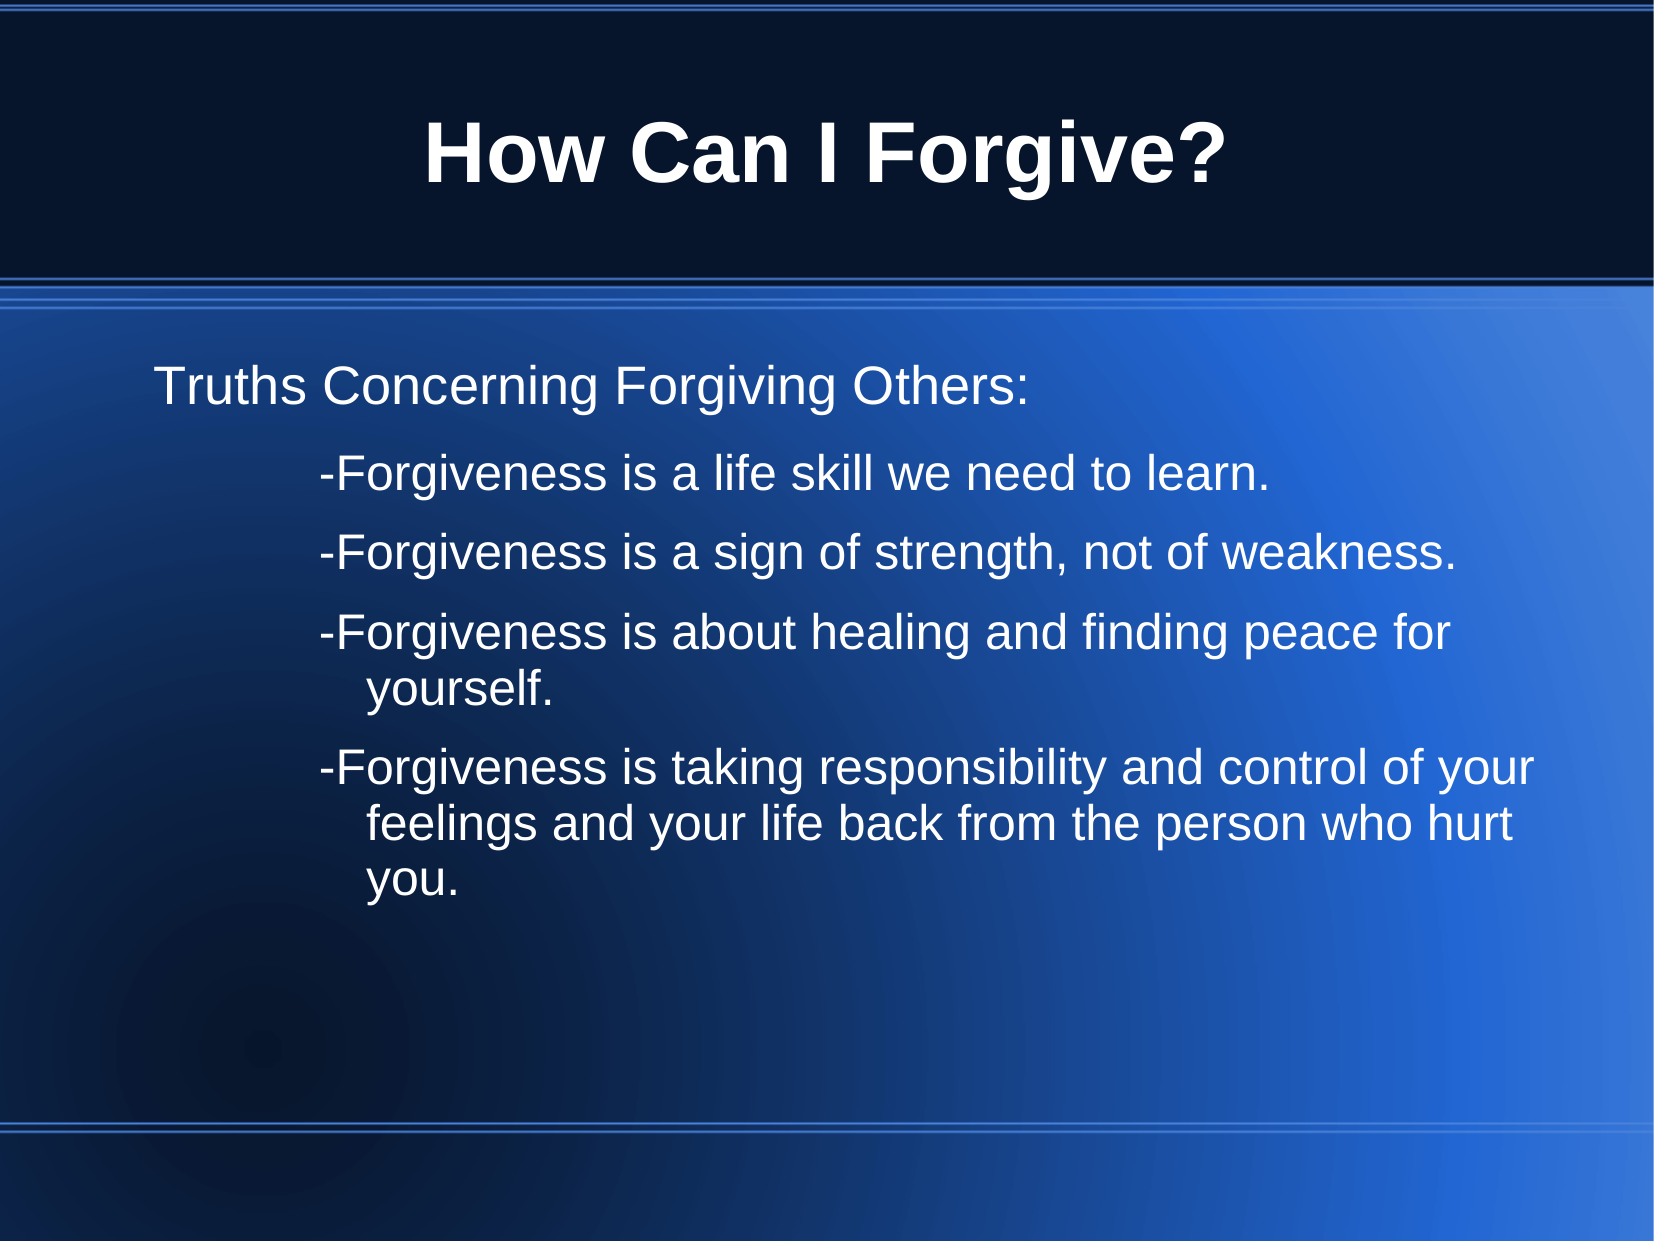

# How Can I Forgive?
Truths Concerning Forgiving Others:
-Forgiveness is a life skill we need to learn.
-Forgiveness is a sign of strength, not of weakness.
-Forgiveness is about healing and finding peace for yourself.
-Forgiveness is taking responsibility and control of your feelings and your life back from the person who hurt you.